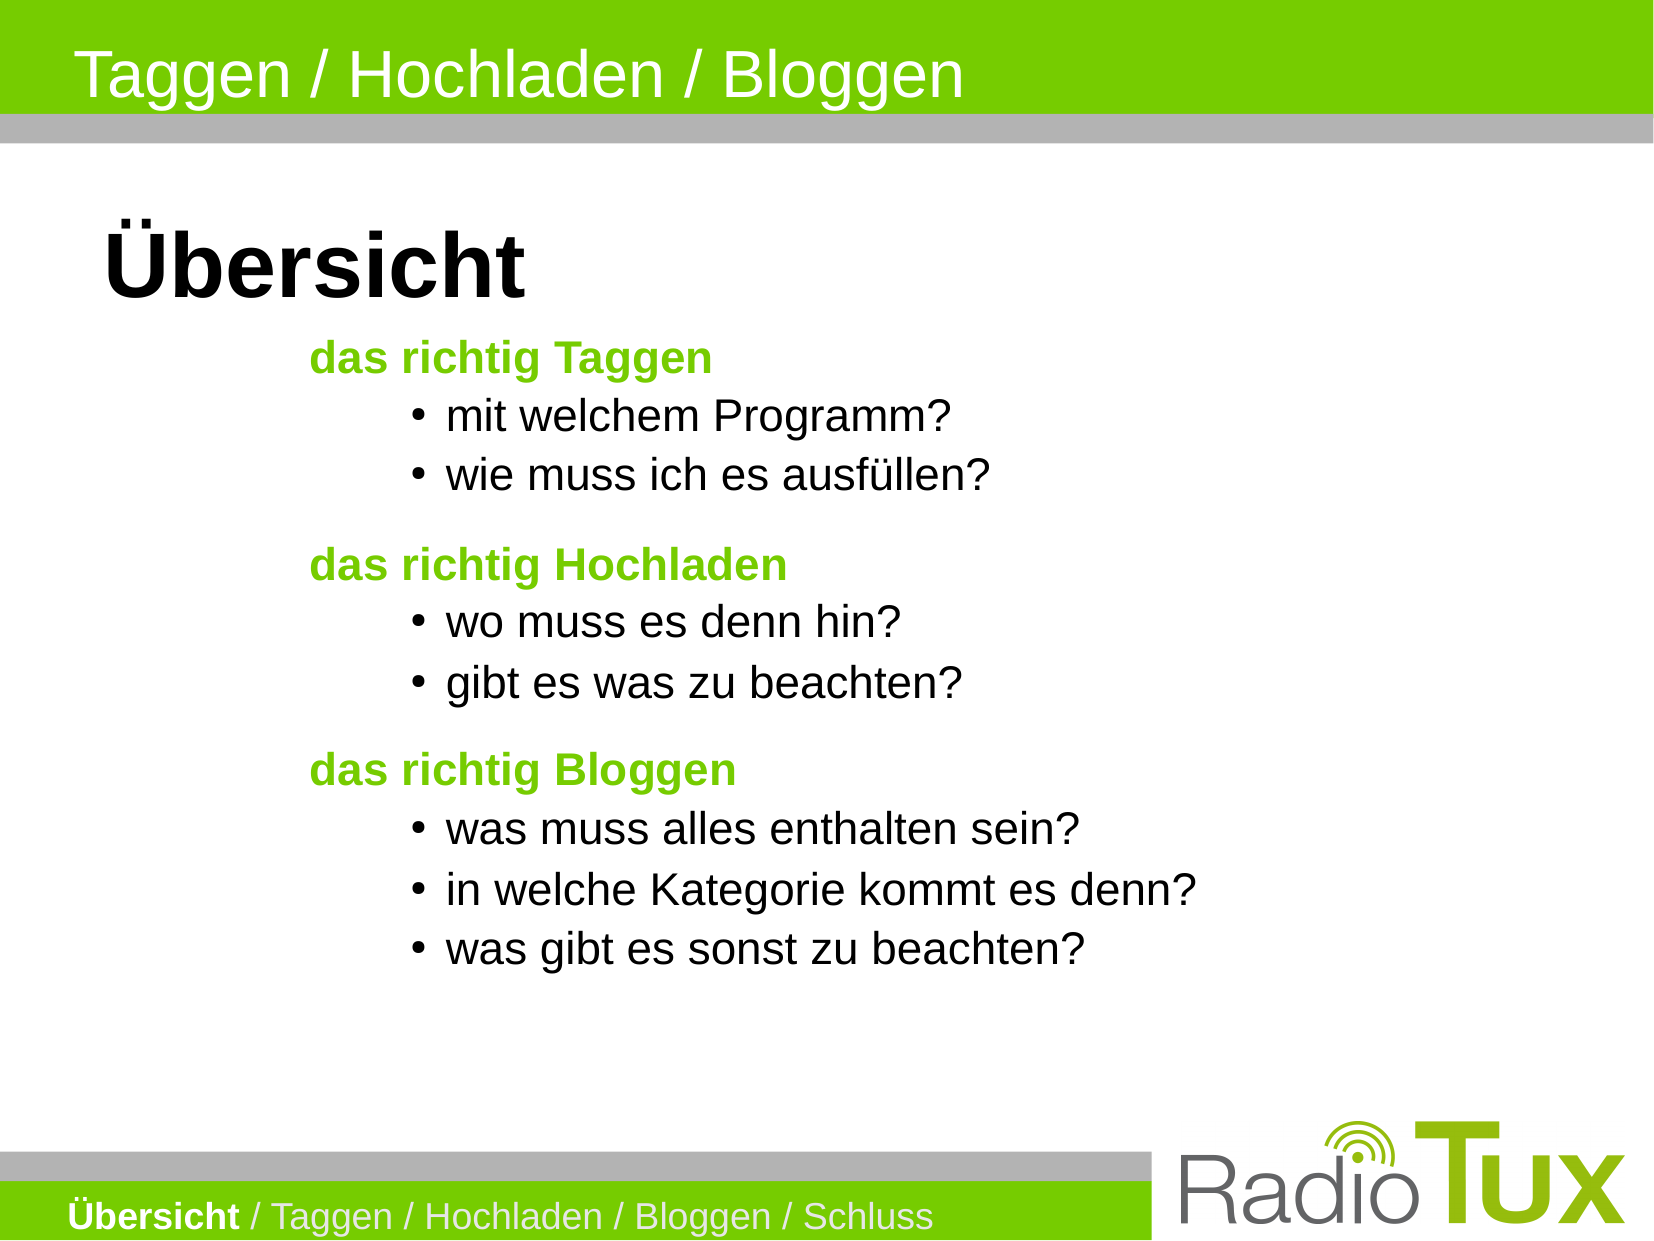

Taggen / Hochladen / Bloggen
Übersicht
das richtig Taggen
mit welchem Programm?
wie muss ich es ausfüllen?
das richtig Hochladen
wo muss es denn hin?
gibt es was zu beachten?
das richtig Bloggen
was muss alles enthalten sein?
in welche Kategorie kommt es denn?
was gibt es sonst zu beachten?
 Übersicht / Taggen / Hochladen / Bloggen / Schluss